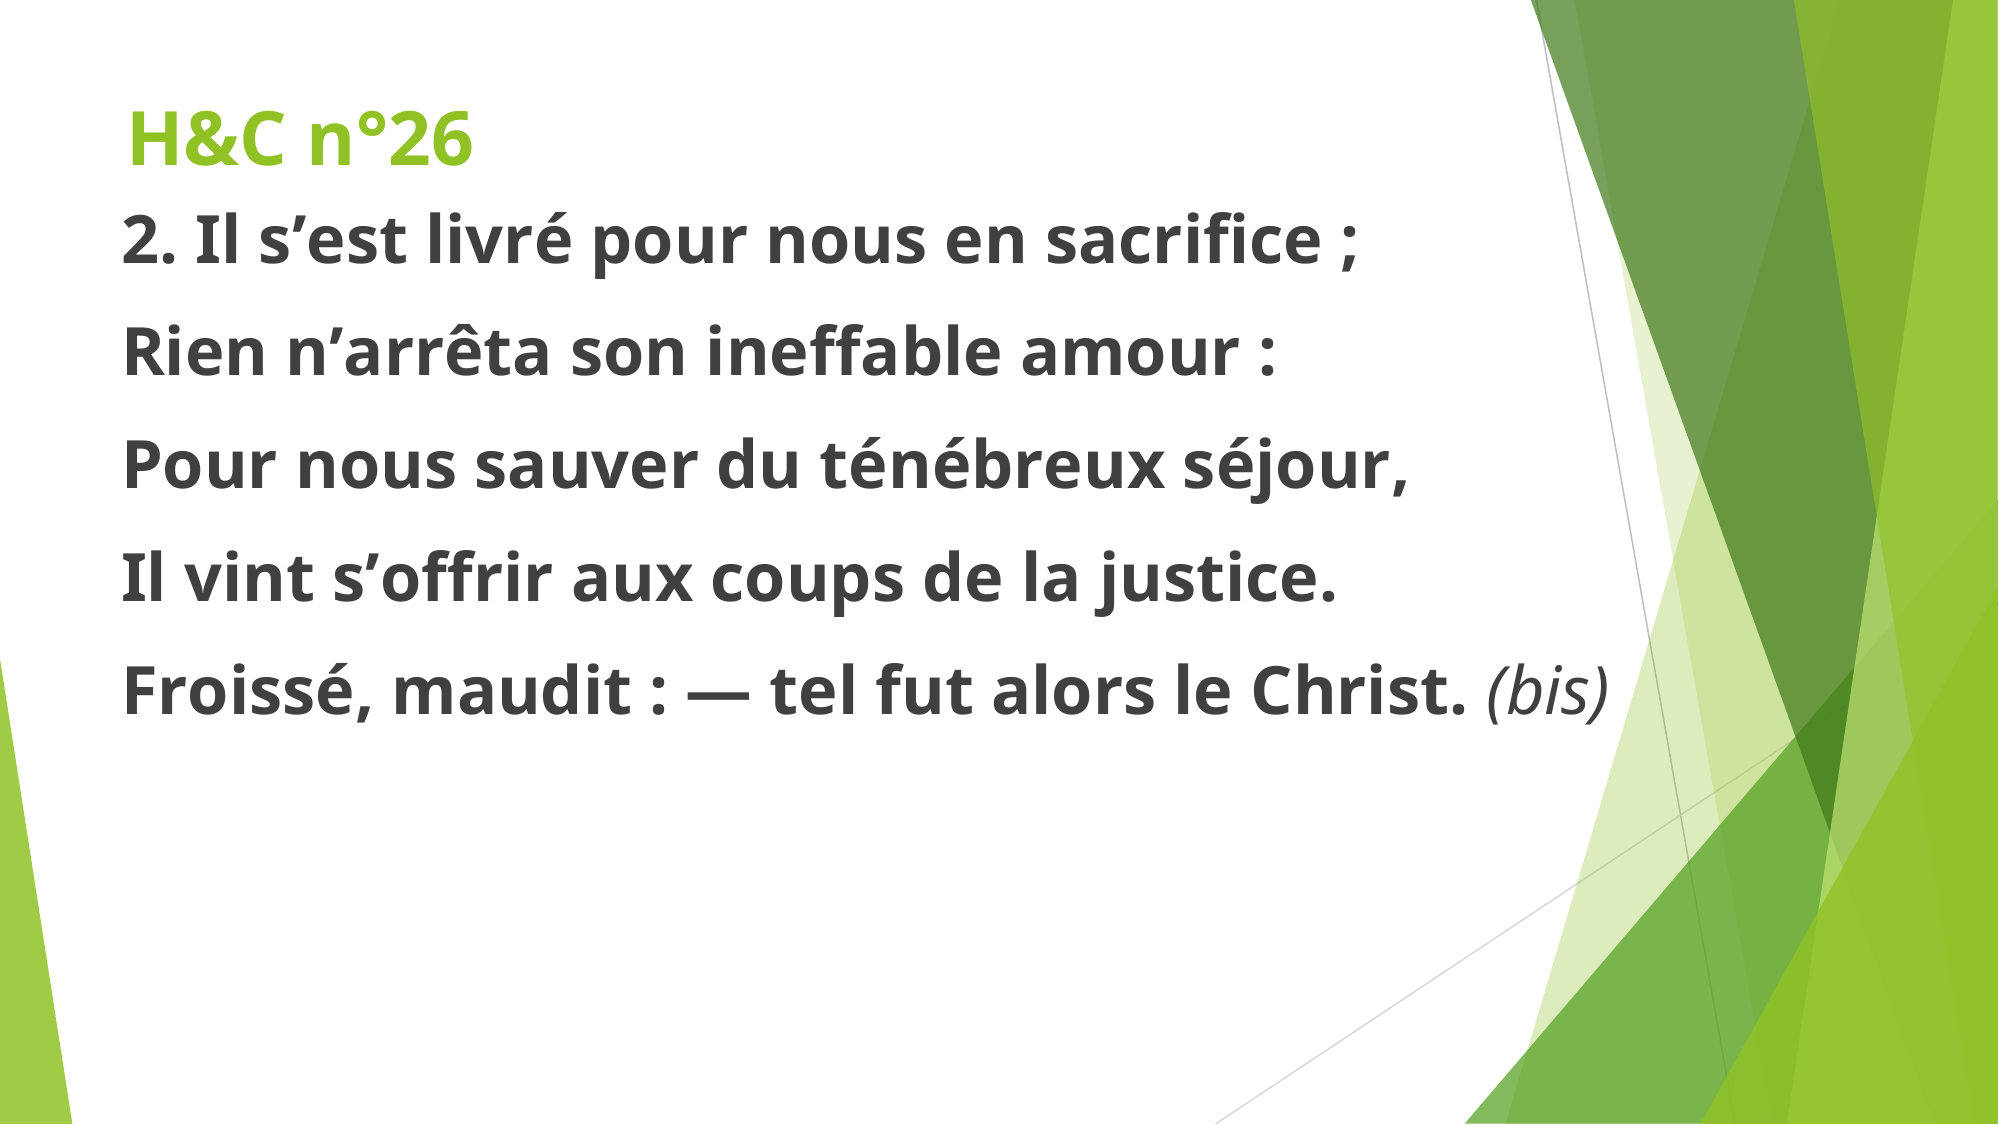

H&C n°26
2. Il s’est livré pour nous en sacrifice ;
Rien n’arrêta son ineffable amour :
Pour nous sauver du ténébreux séjour,
Il vint s’offrir aux coups de la justice.
Froissé, maudit : — tel fut alors le Christ. (bis)